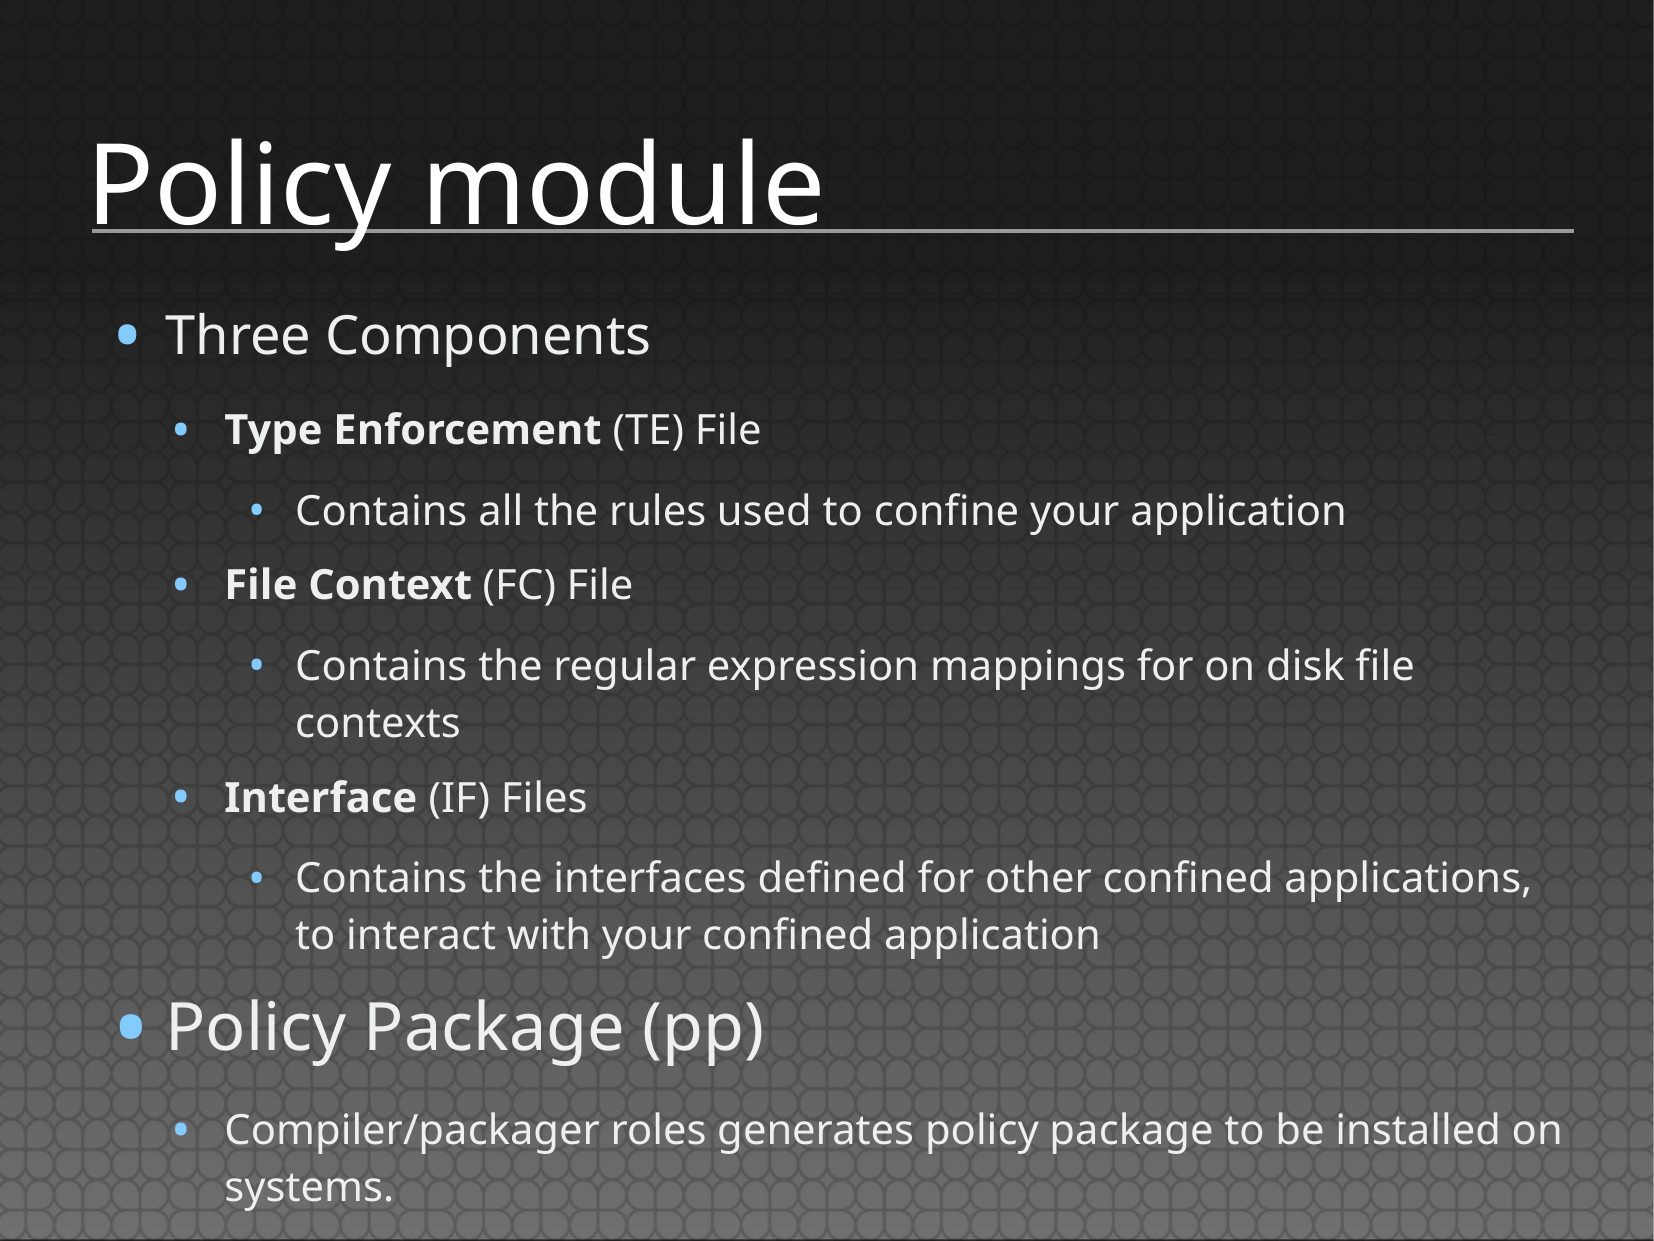

# Policy module
Three Components
Type Enforcement (TE) File
Contains all the rules used to confine your application
File Context (FC) File
Contains the regular expression mappings for on disk file contexts
Interface (IF) Files
Contains the interfaces defined for other confined applications, to interact with your confined application
Policy Package (pp)
Compiler/packager roles generates policy package to be installed on systems.